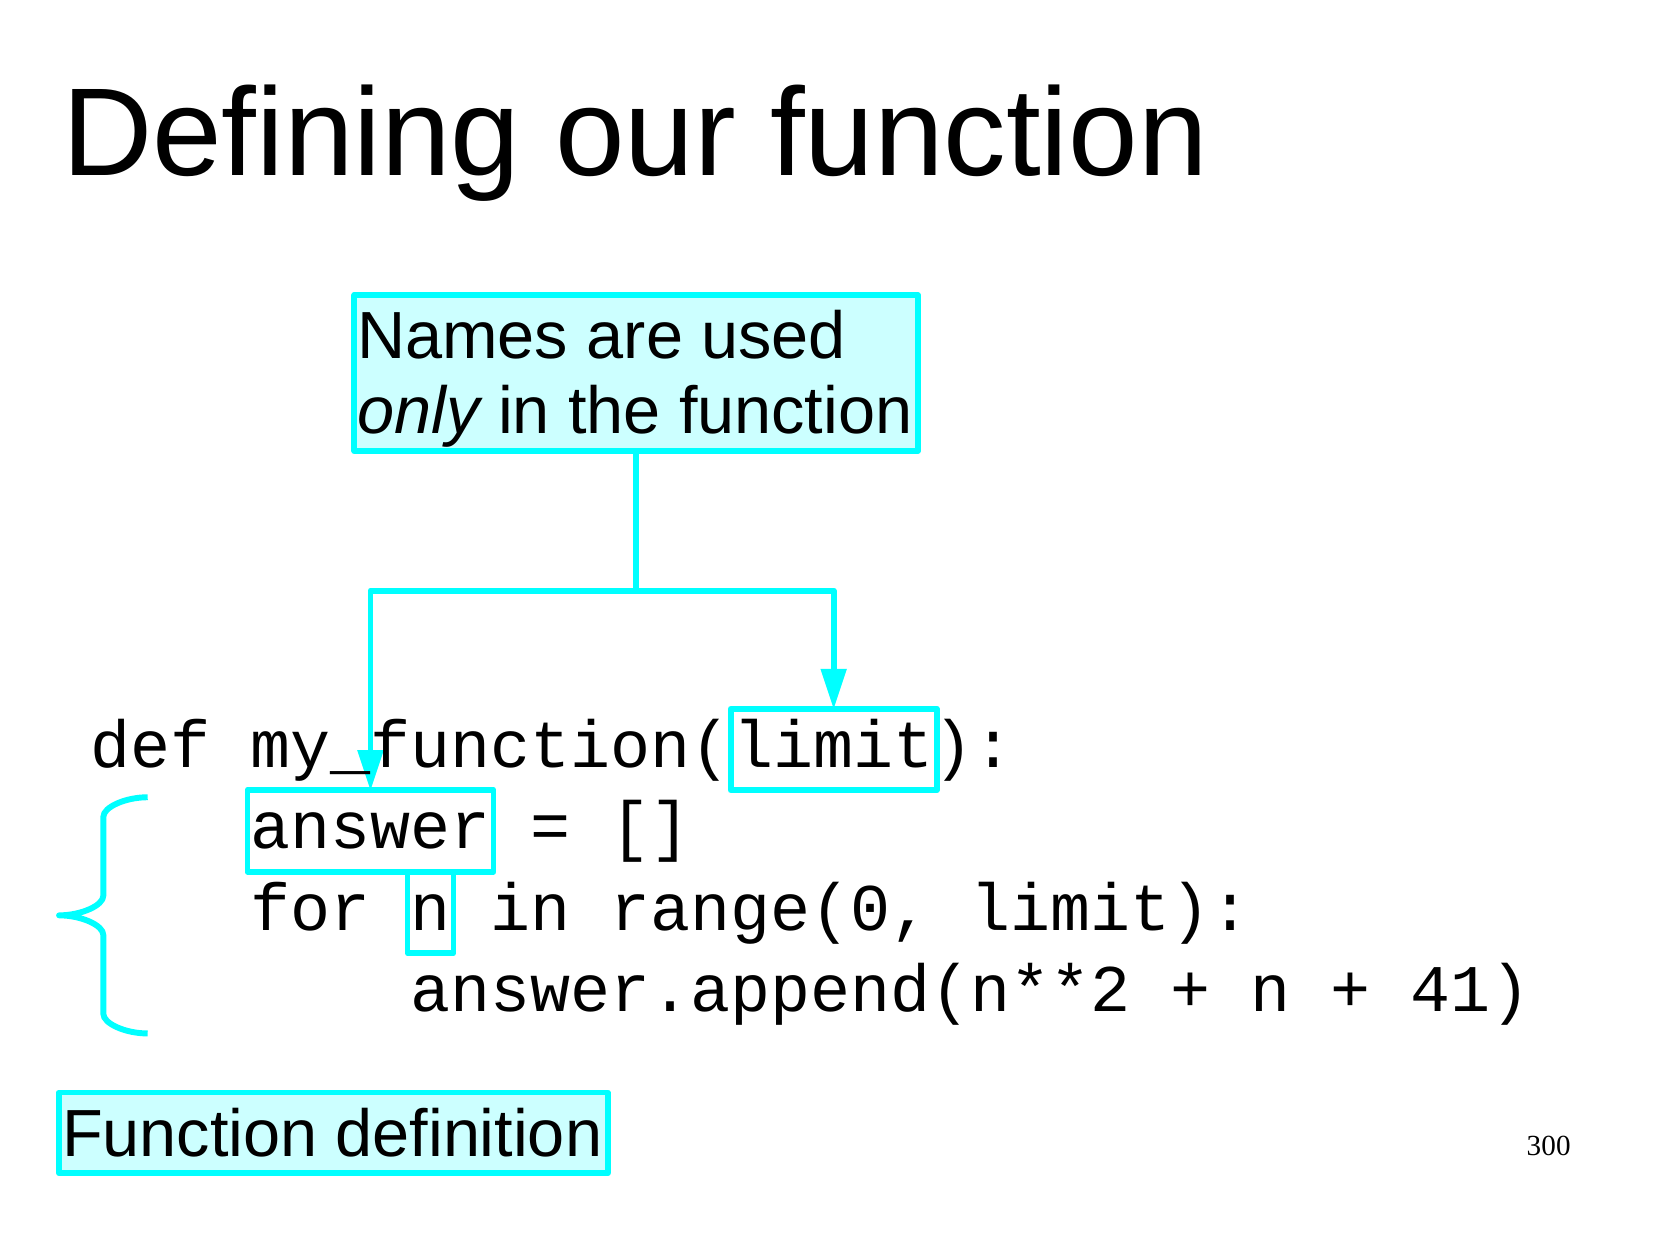

Defining our function
Names are used
only in the function
def my_function(
limit
):
answer
= []
for
n
in range(0, limit):
answer.append(n**2 + n + 41)
Function definition
300